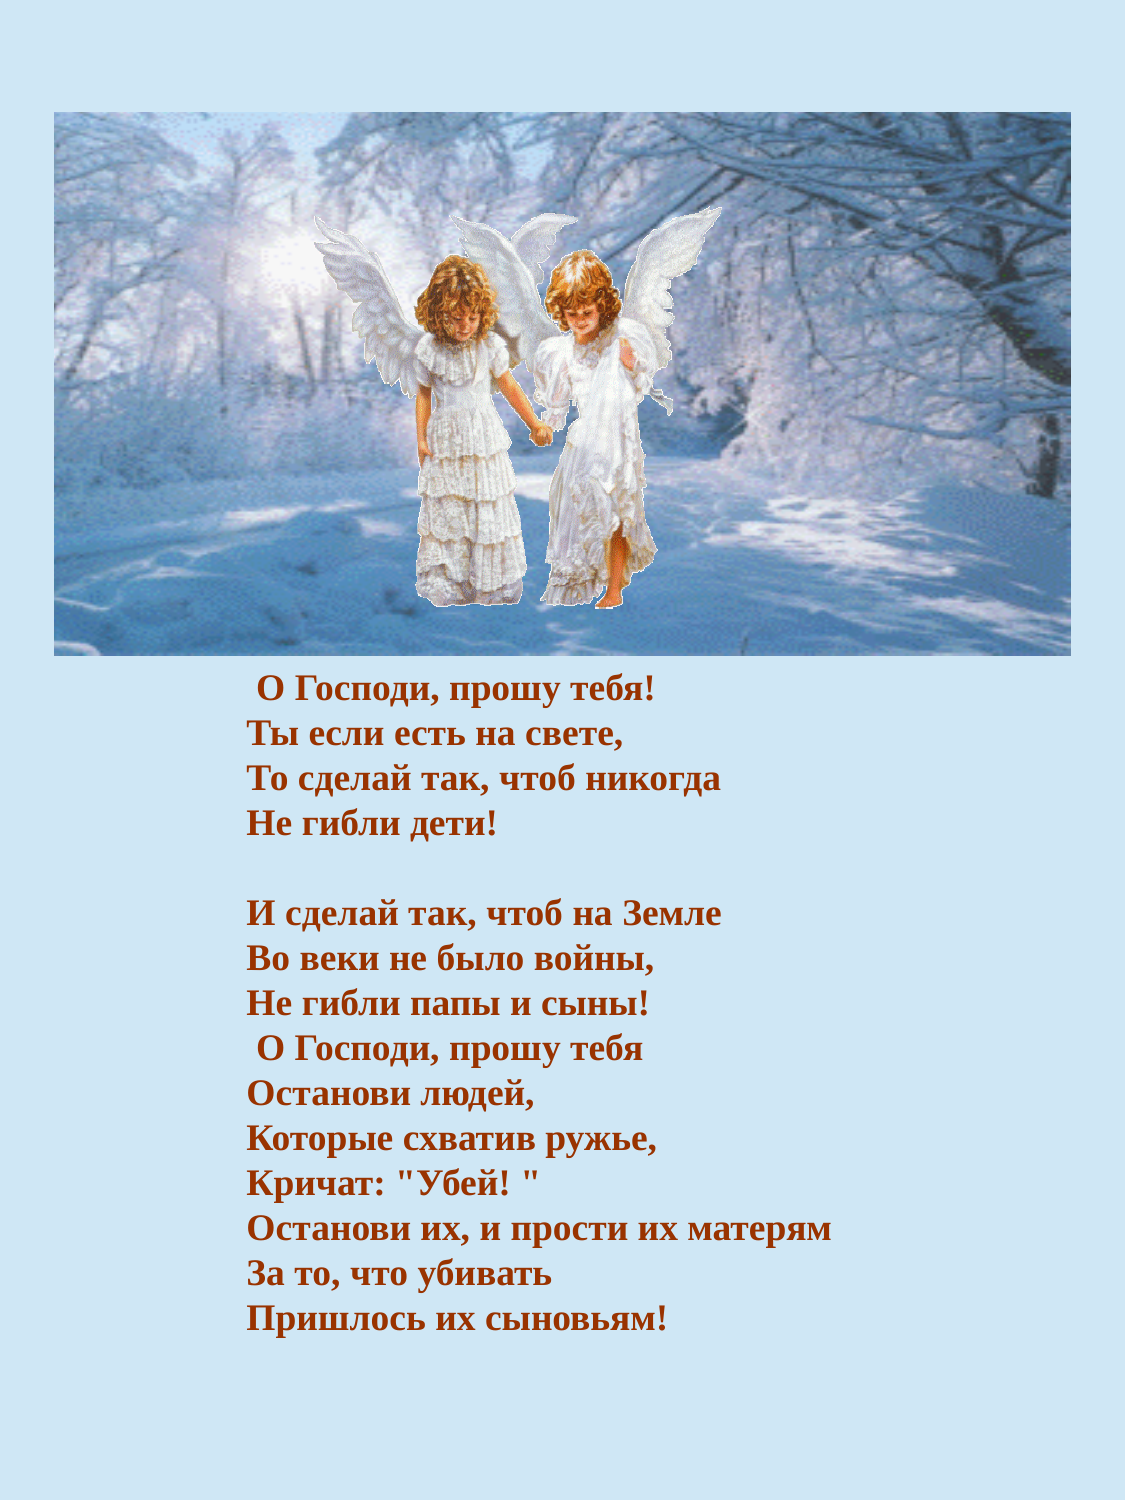

О Господи, прошу тебя! 
Ты если есть на свете,
То сделай так, чтоб никогда 
Не гибли дети! 
И сделай так, чтоб на Земле 
Во веки не было войны, 
Не гибли папы и сыны! 
 О Господи, прошу тебя 
Останови людей, 
Которые схватив ружье, 
Кричат: "Убей! " 
Останови их, и прости их матерям 
За то, что убивать 
Пришлось их сыновьям!